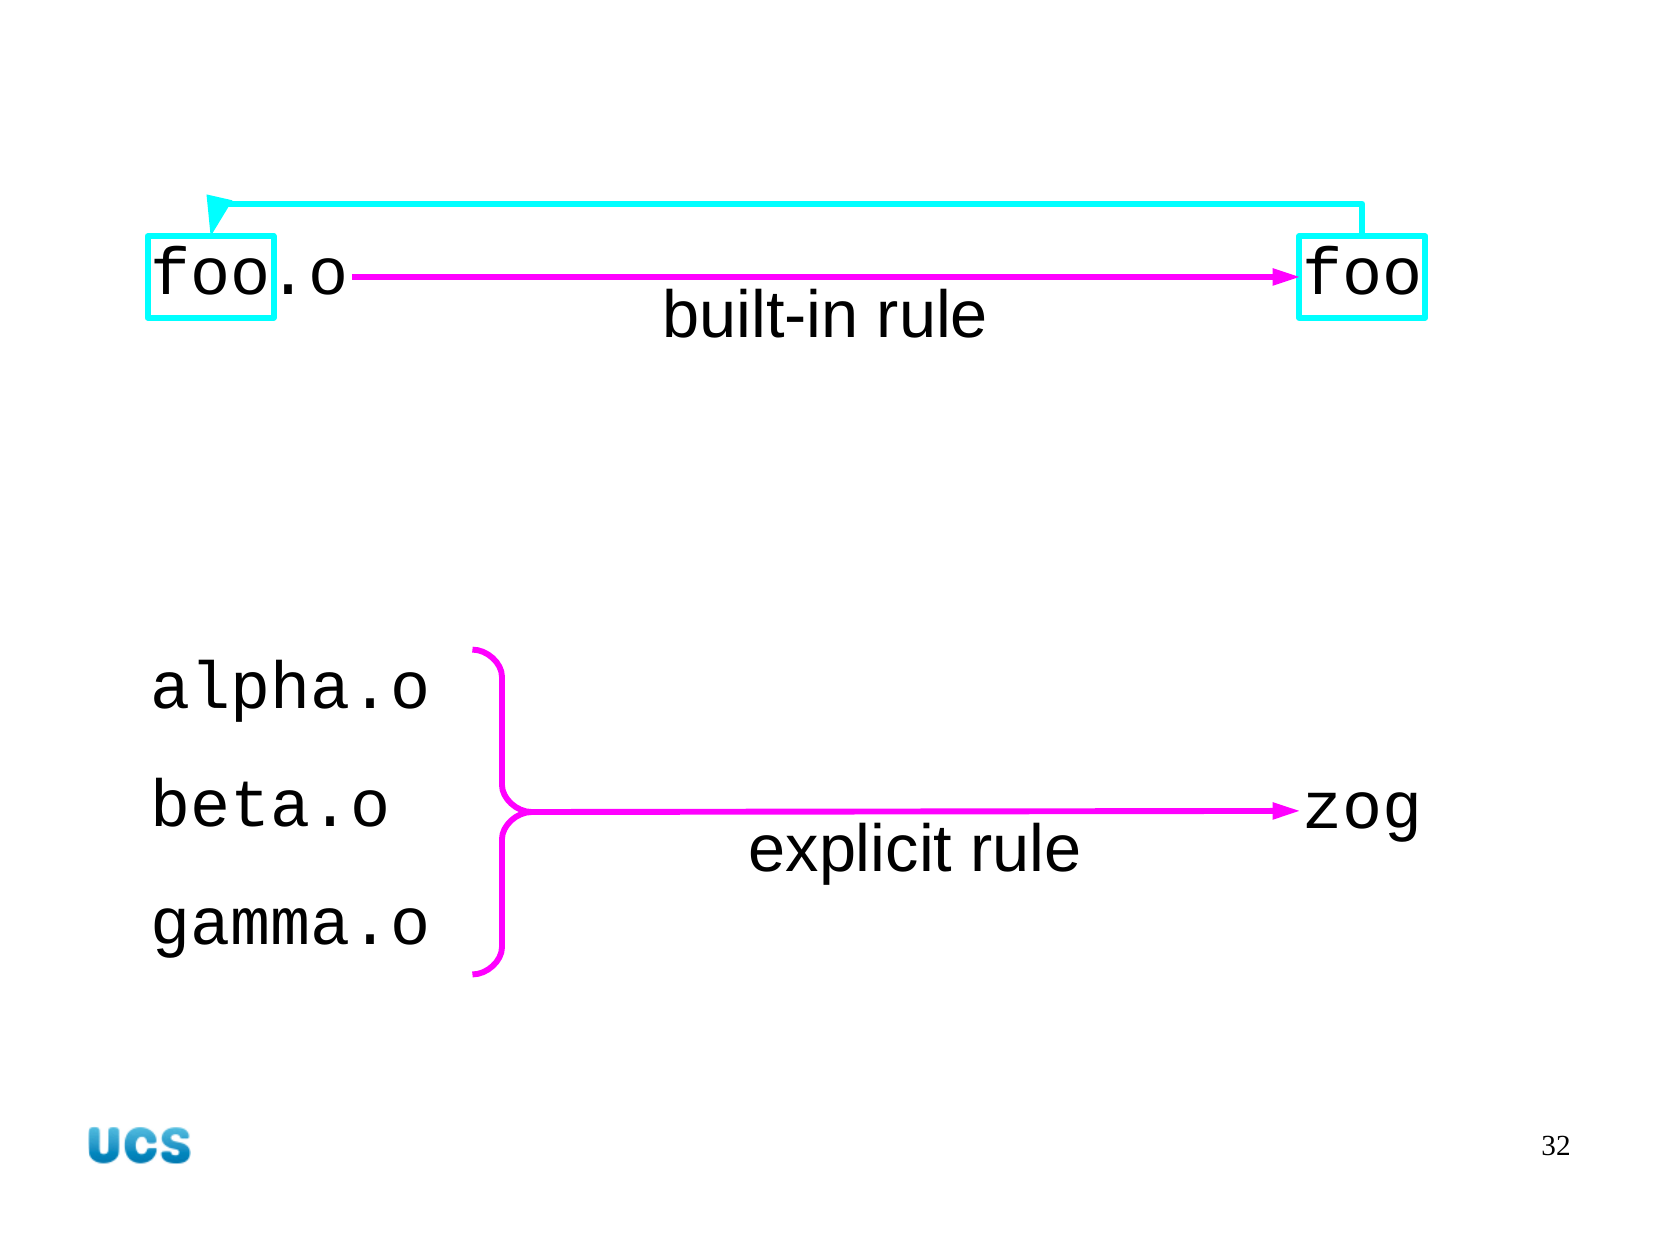

foo
.o
foo
alpha.o
beta.o
gamma.o
zog
32